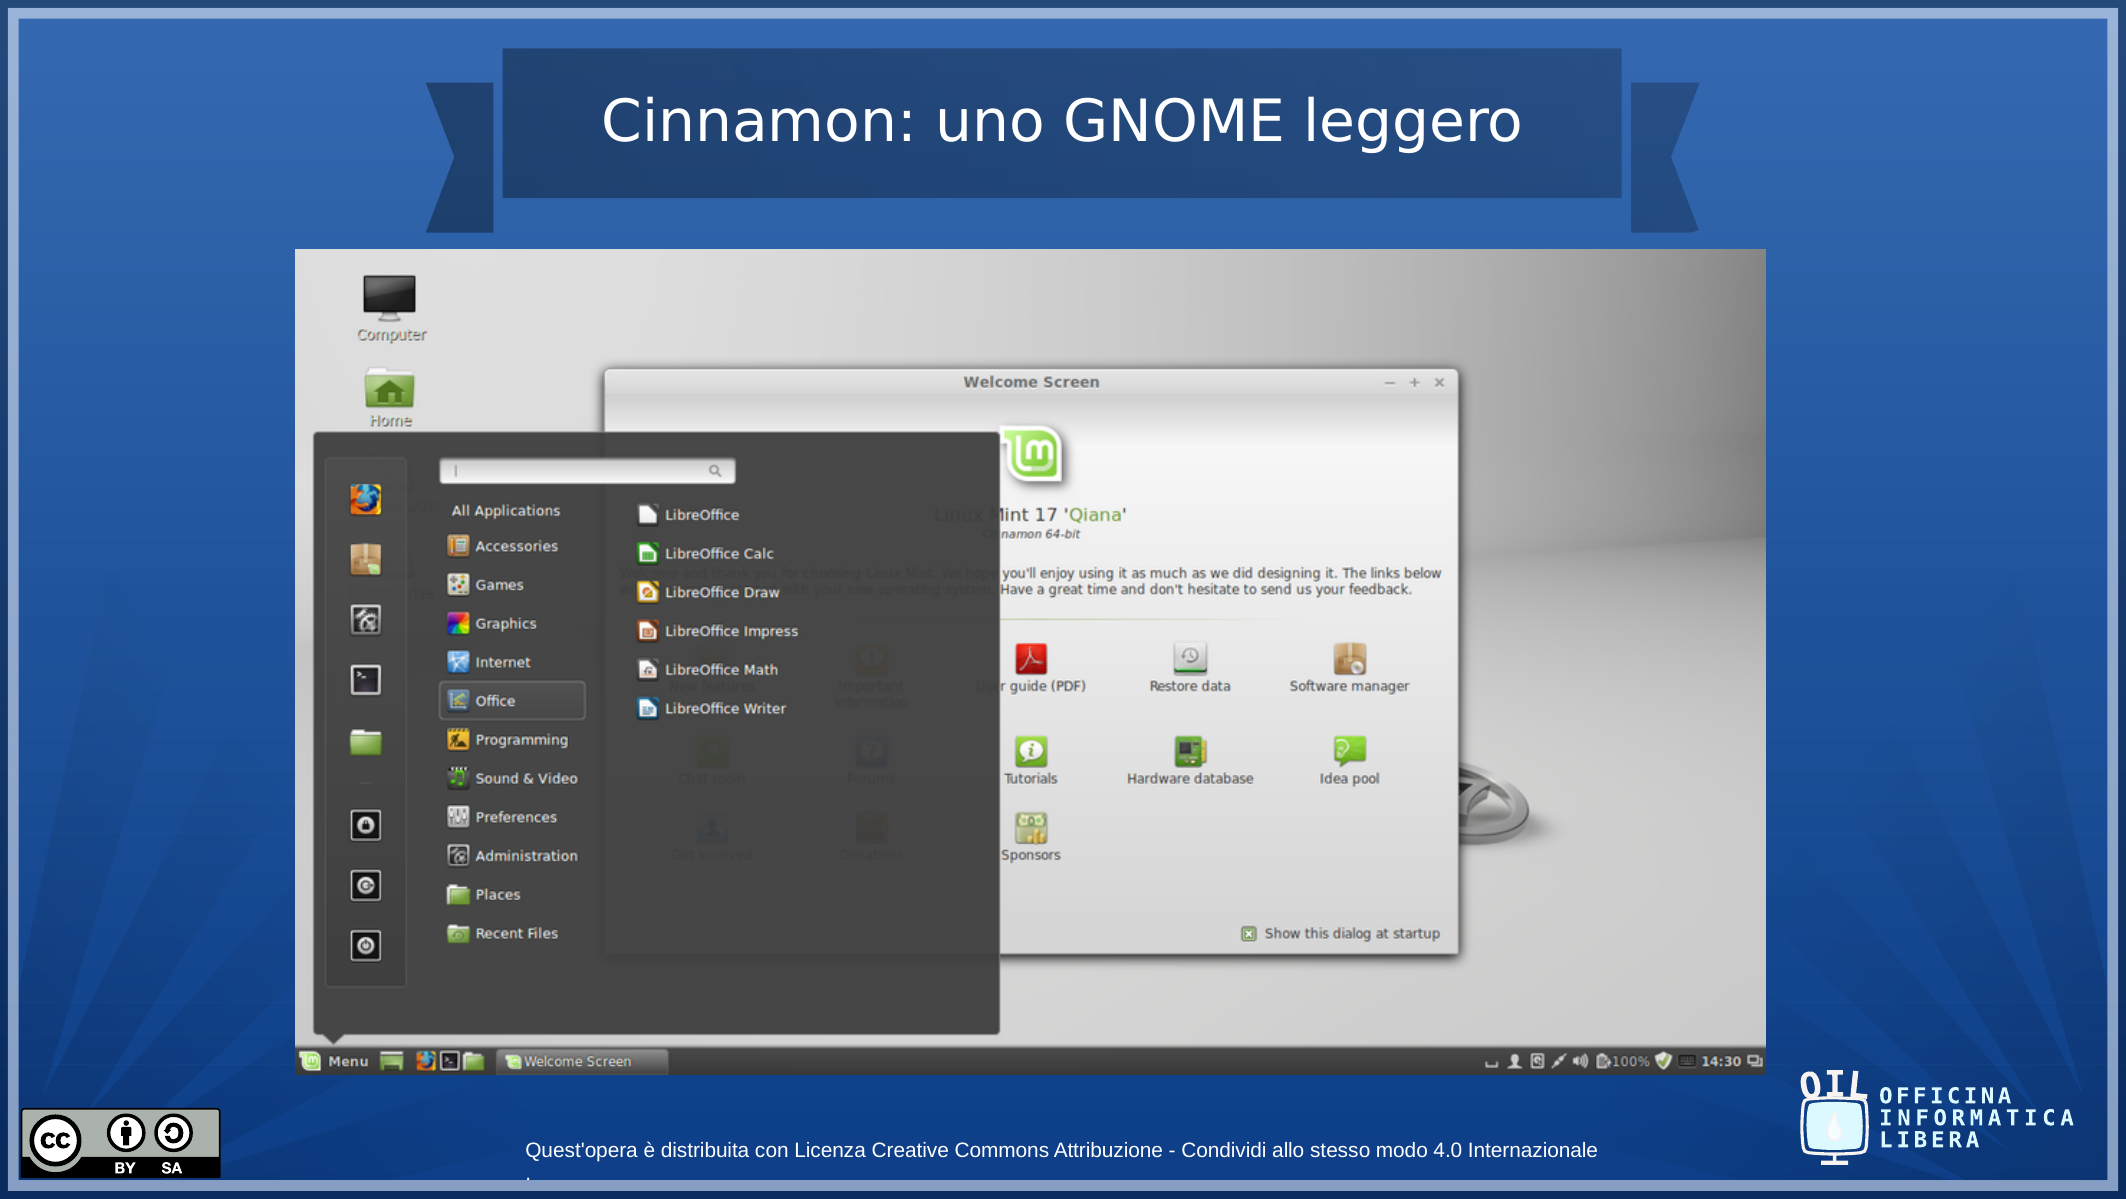

# Cinnamon: uno GNOME leggero
Quest'opera è distribuita con Licenza Creative Commons Attribuzione - Condividi allo stesso modo 4.0 Internazionale.